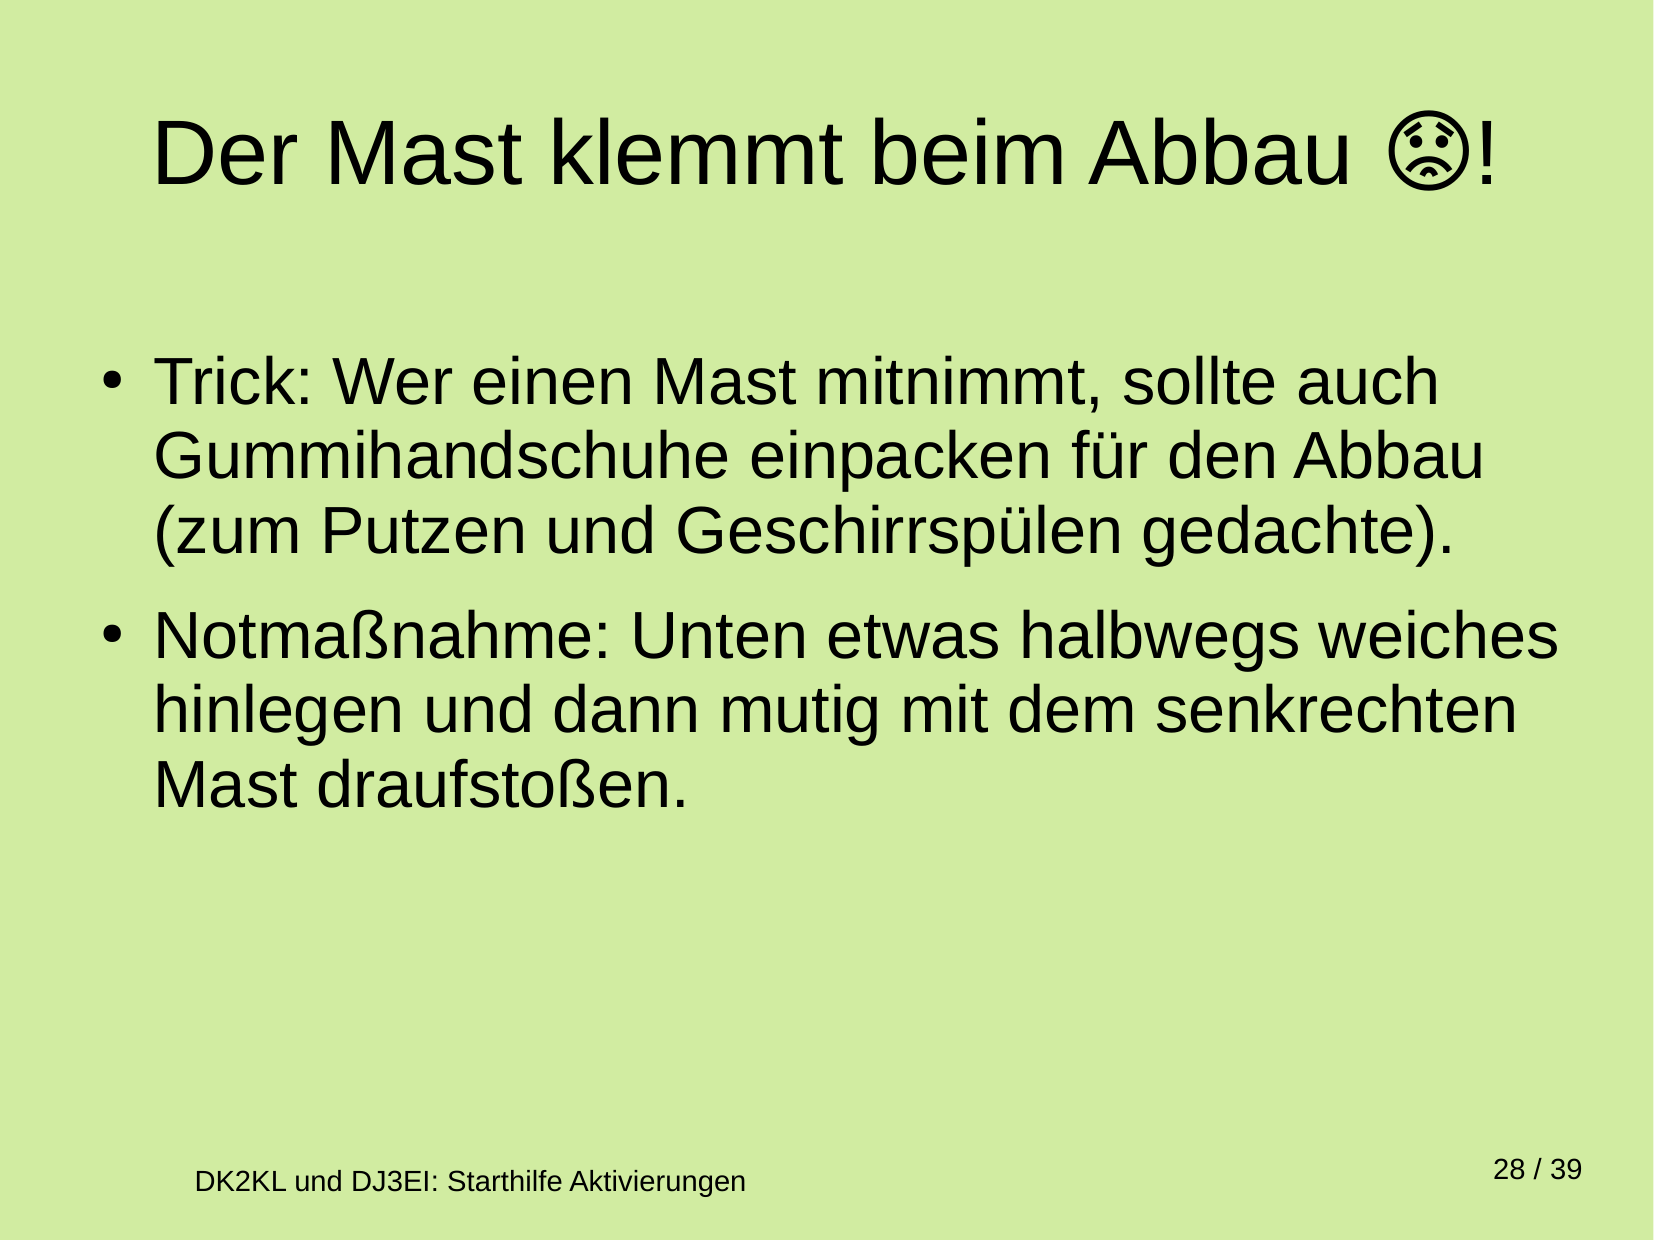

# Der Mast klemmt beim Abbau 😟!
Trick: Wer einen Mast mitnimmt, sollte auch Gummihandschuhe einpacken für den Abbau (zum Putzen und Geschirrspülen gedachte).
Notmaßnahme: Unten etwas halbwegs weiches hinlegen und dann mutig mit dem senkrechten Mast draufstoßen.